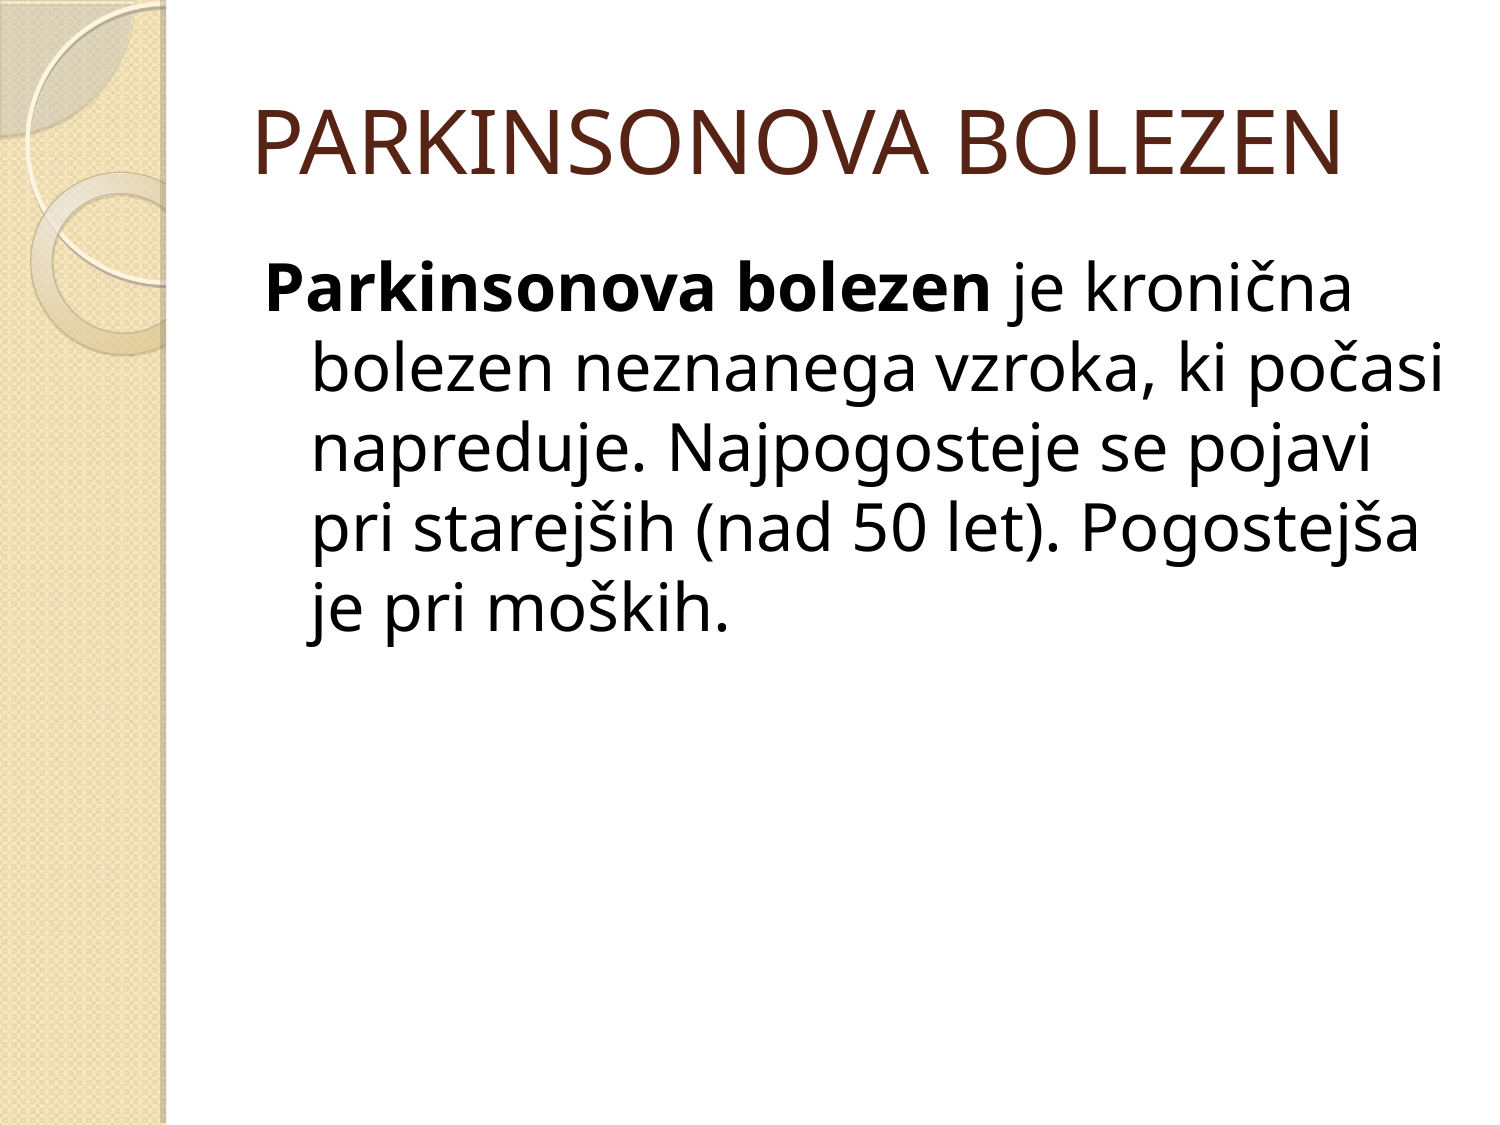

# PARKINSONOVA BOLEZEN
Parkinsonova bolezen je kronična bolezen neznanega vzroka, ki počasi napreduje. Najpogosteje se pojavi pri starejših (nad 50 let). Pogostejša je pri moških.